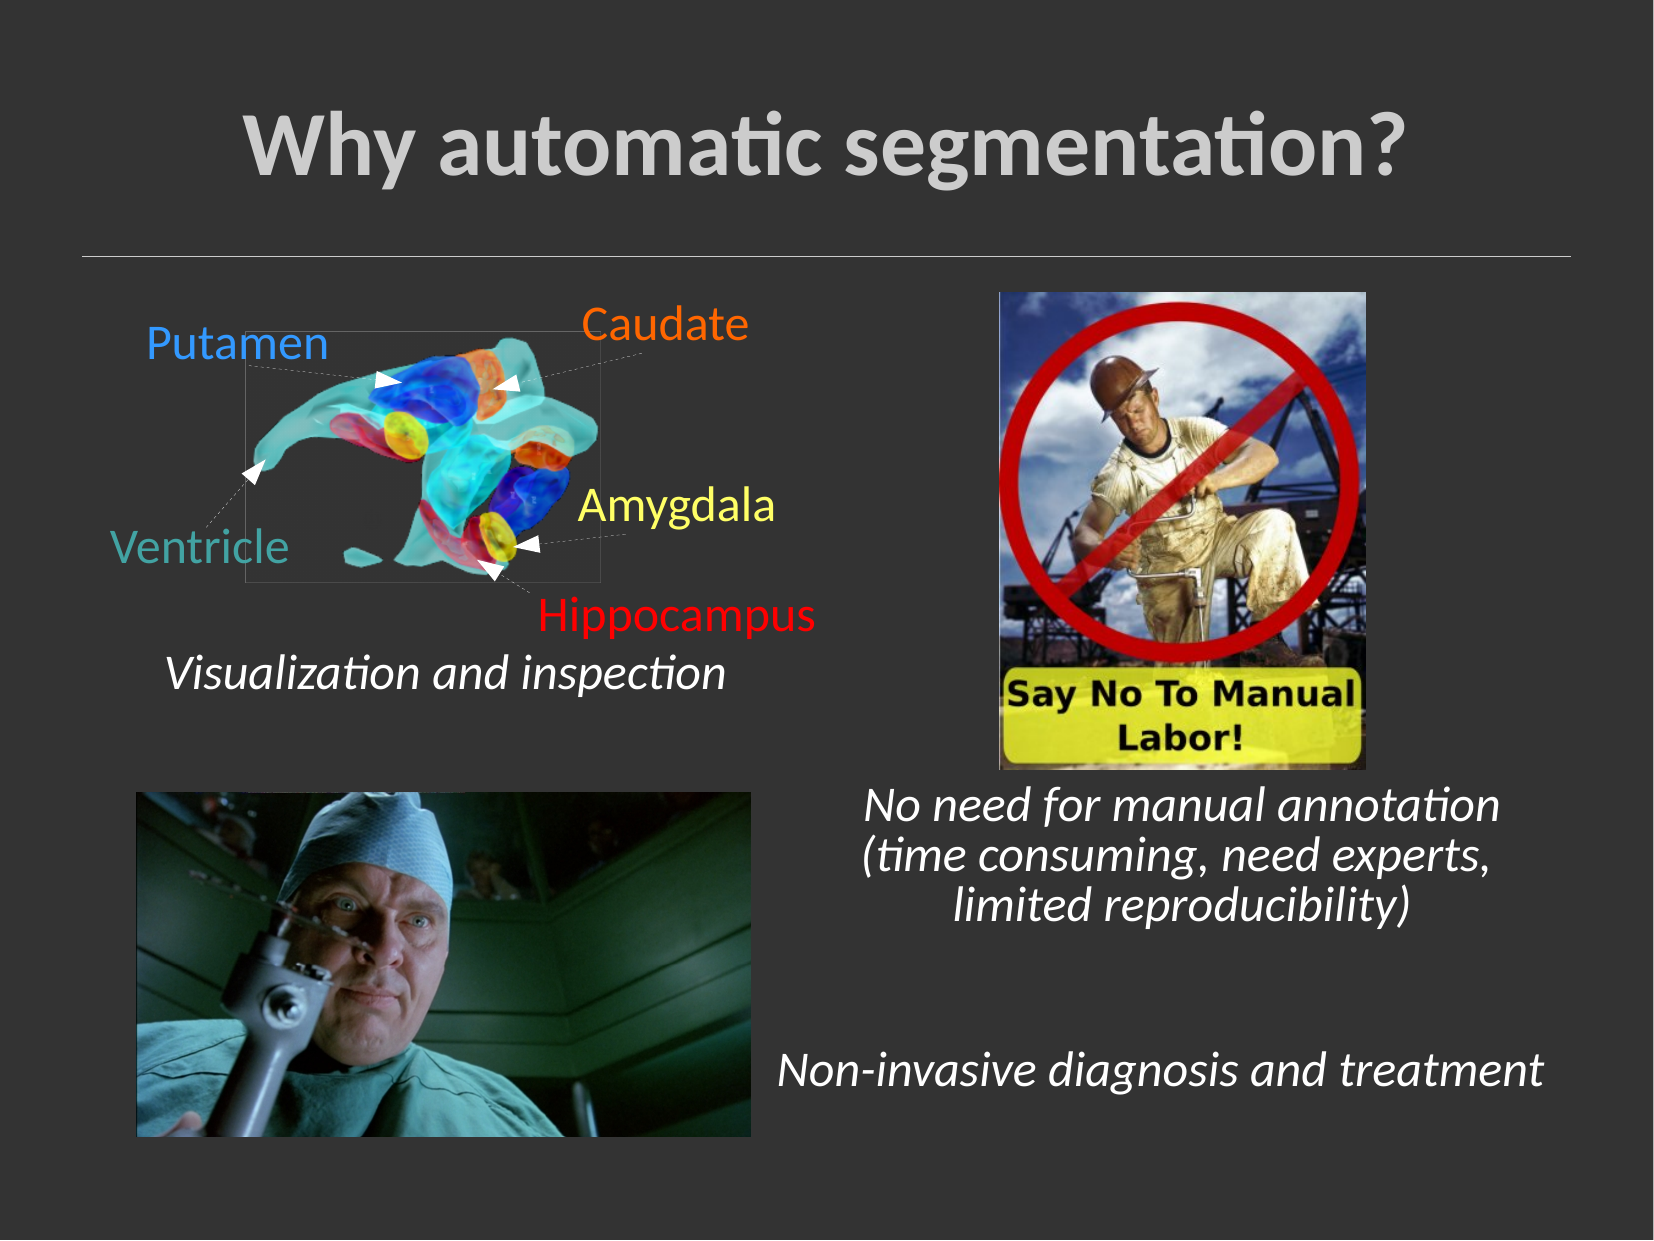

# Why automatic segmentation?
No need for manual annotation
(time consuming, need experts,
limited reproducibility)
Caudate
Putamen
Amygdala
Ventricle
Hippocampus
Visualization and inspection
Non-invasive diagnosis and treatment